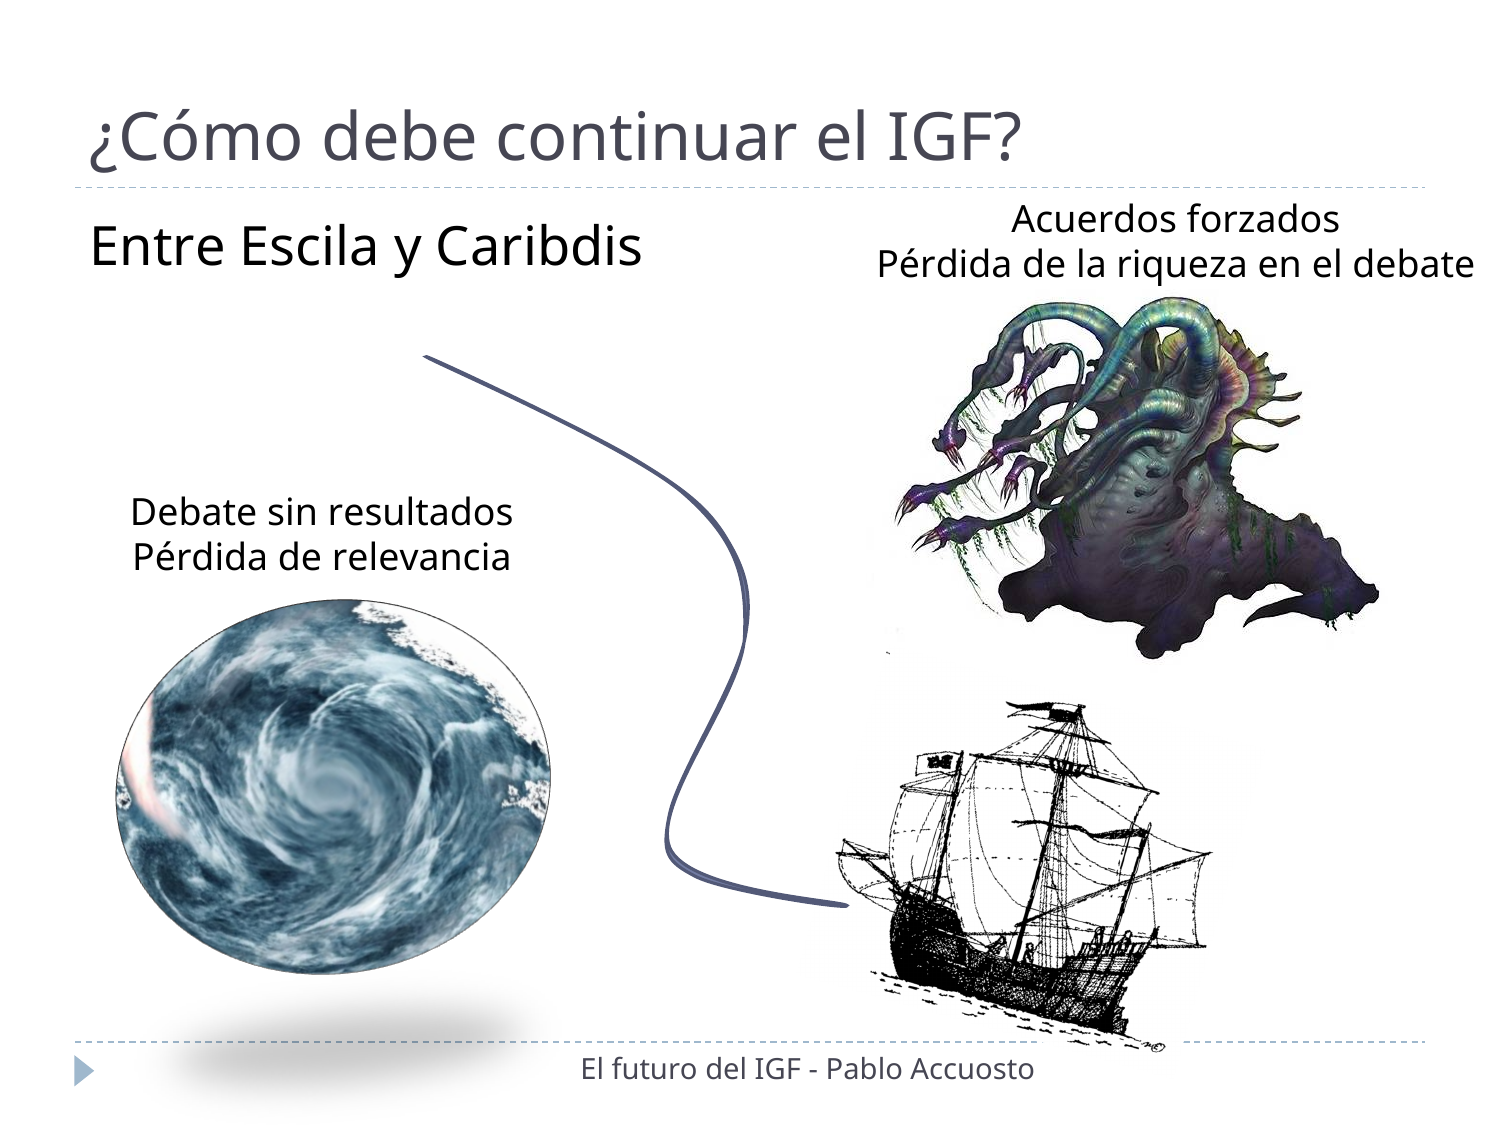

# ¿Cómo debe continuar el IGF?
Acuerdos forzados
Pérdida de la riqueza en el debate
Entre Escila y Caribdis
Debate sin resultados
Pérdida de relevancia
El futuro del IGF - Pablo Accuosto